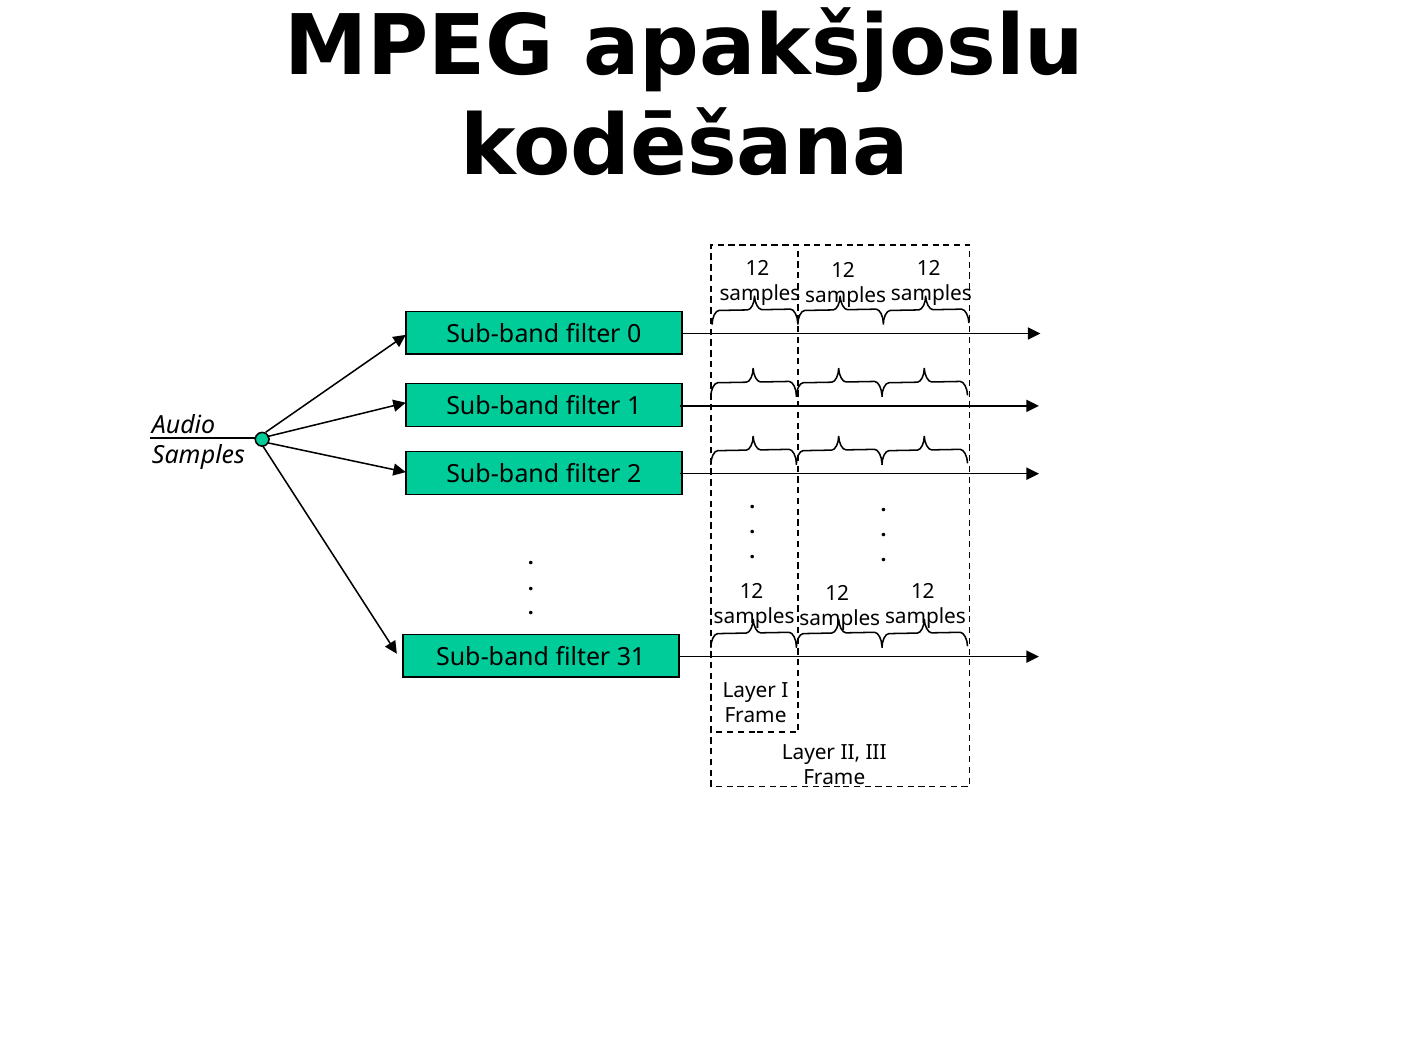

# MPEG apakšjoslu kodēšana
12
samples
12
samples
12
samples
Sub-band filter 0
Sub-band filter 1
Audio
Samples
Sub-band filter 2
.
.
.
.
.
.
.
.
.
12
samples
12
samples
12
samples
Sub-band filter 31
Layer I
Frame
Layer II, III
Frame